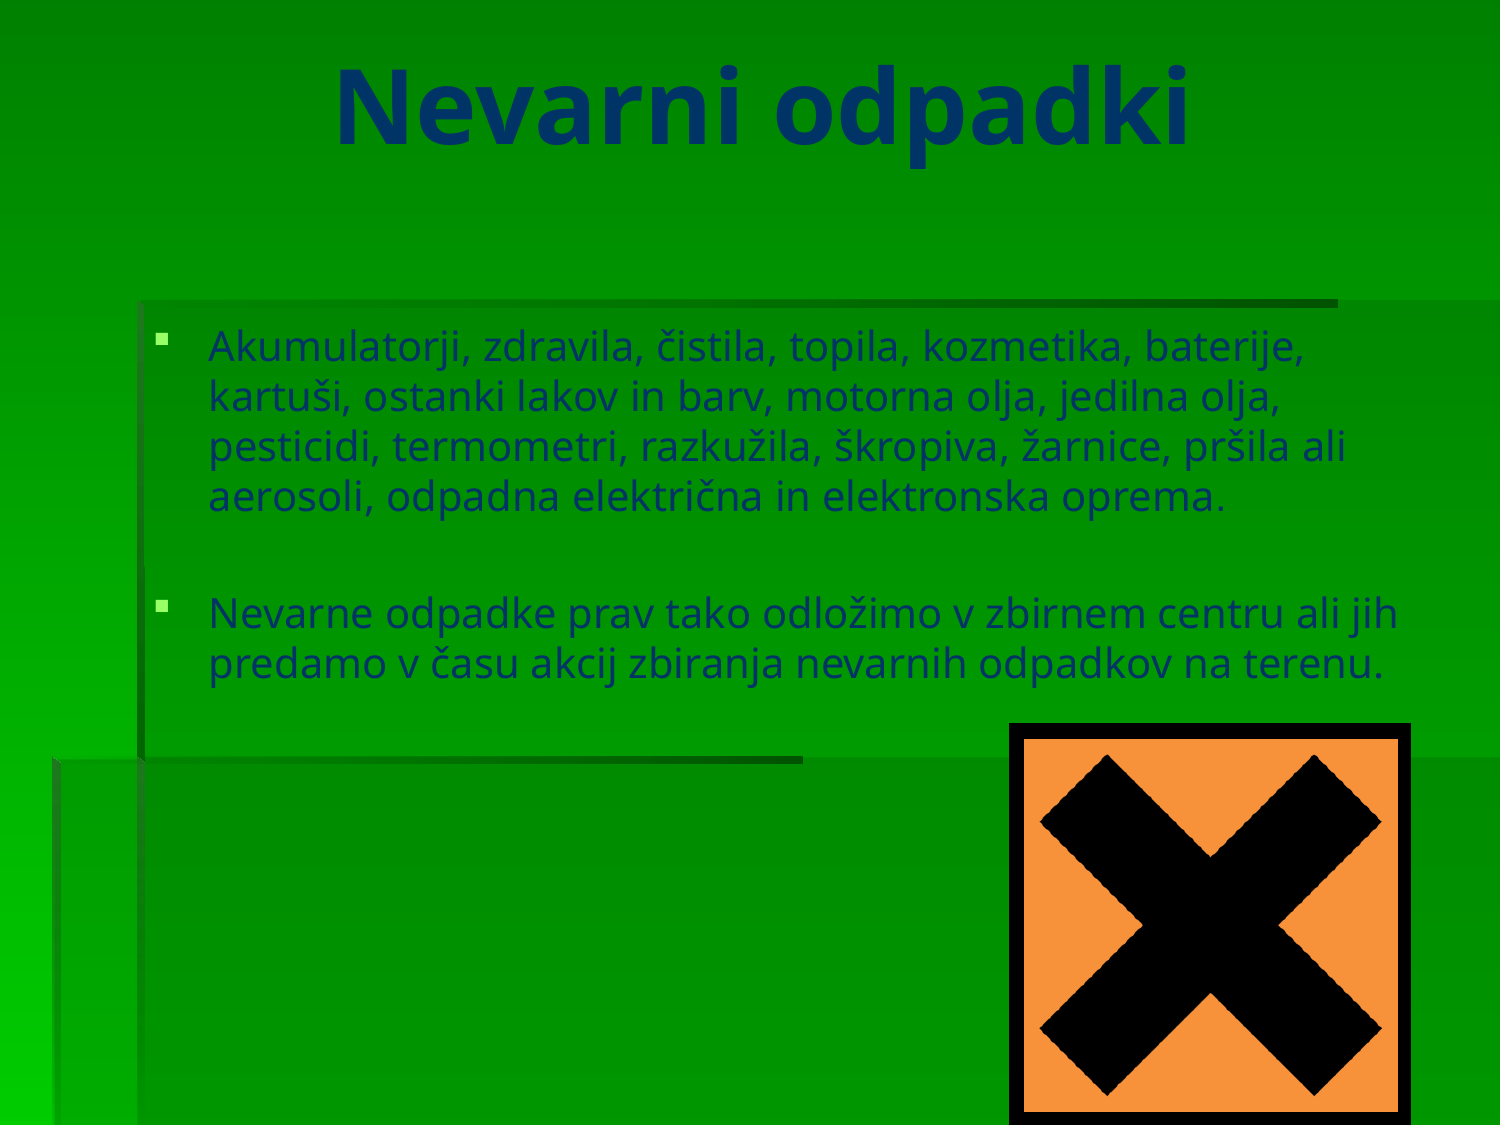

# Nevarni odpadki
Akumulatorji, zdravila, čistila, topila, kozmetika, baterije, kartuši, ostanki lakov in barv, motorna olja, jedilna olja, pesticidi, termometri, razkužila, škropiva, žarnice, pršila ali aerosoli, odpadna električna in elektronska oprema.
Nevarne odpadke prav tako odložimo v zbirnem centru ali jih predamo v času akcij zbiranja nevarnih odpadkov na terenu.